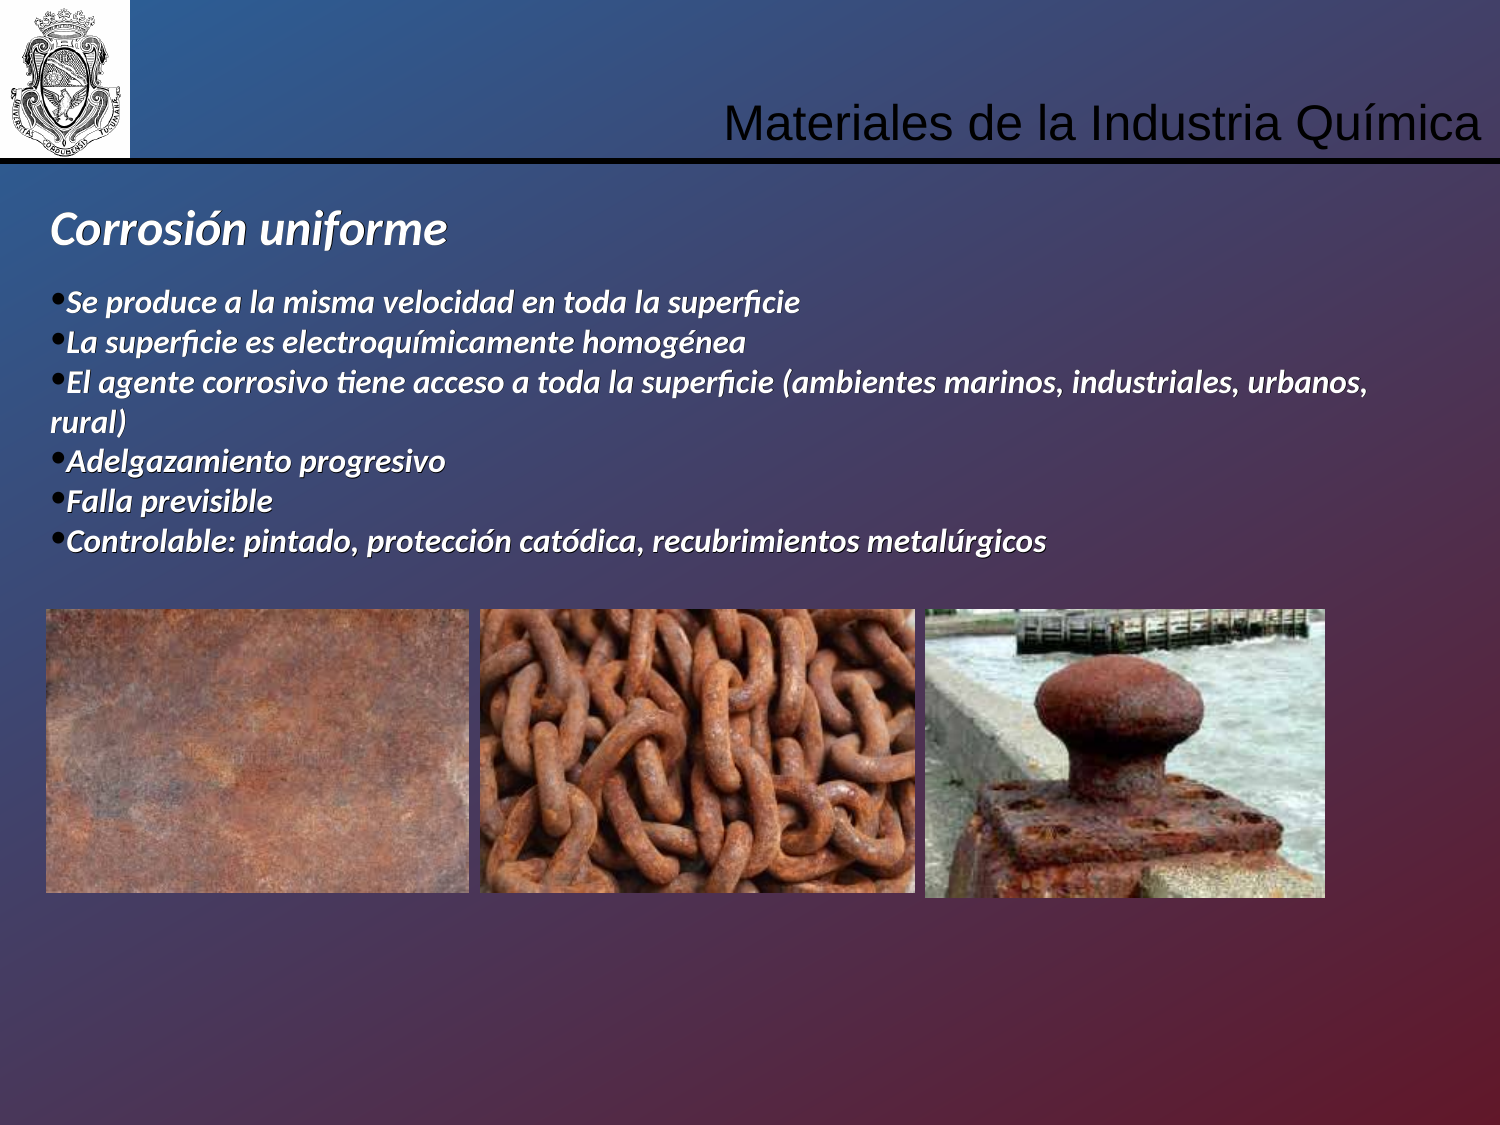

Materiales de la Industria Química
Corrosión uniforme
Se produce a la misma velocidad en toda la superficie
La superficie es electroquímicamente homogénea
El agente corrosivo tiene acceso a toda la superficie (ambientes marinos, industriales, urbanos, rural)
Adelgazamiento progresivo
Falla previsible
Controlable: pintado, protección catódica, recubrimientos metalúrgicos